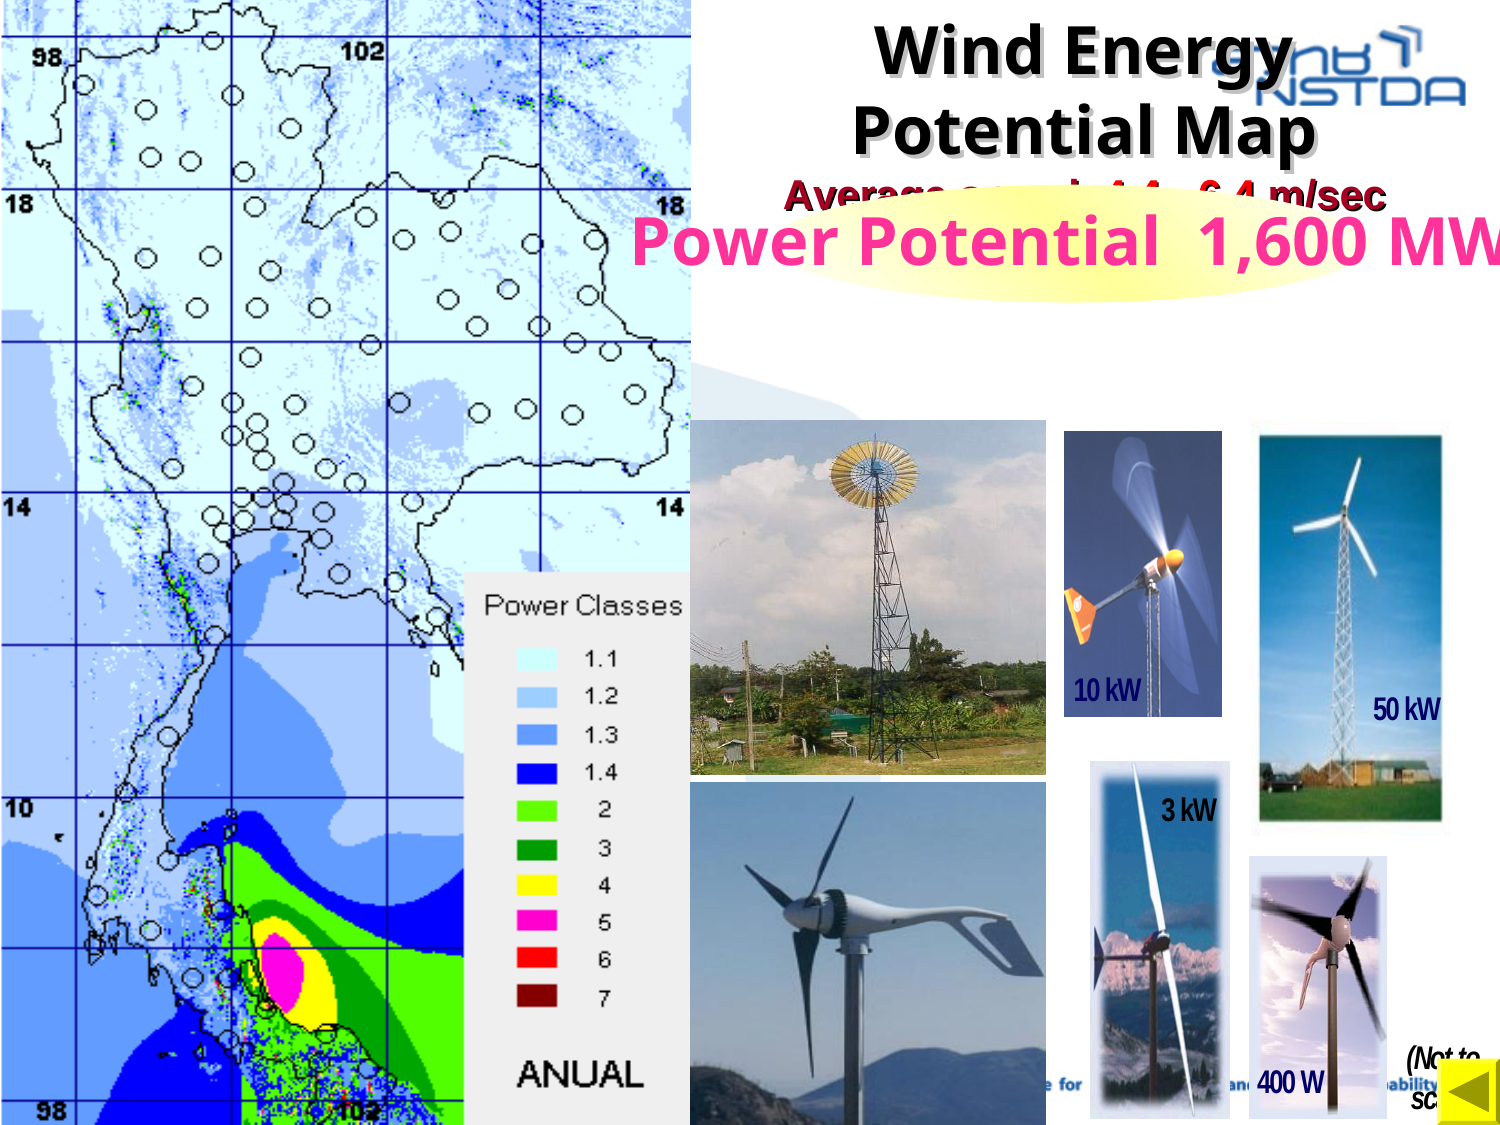

Wind Energy Potential Map
Average speed 4.4 - 6.4 m/sec
Power Potential 1,600 MW